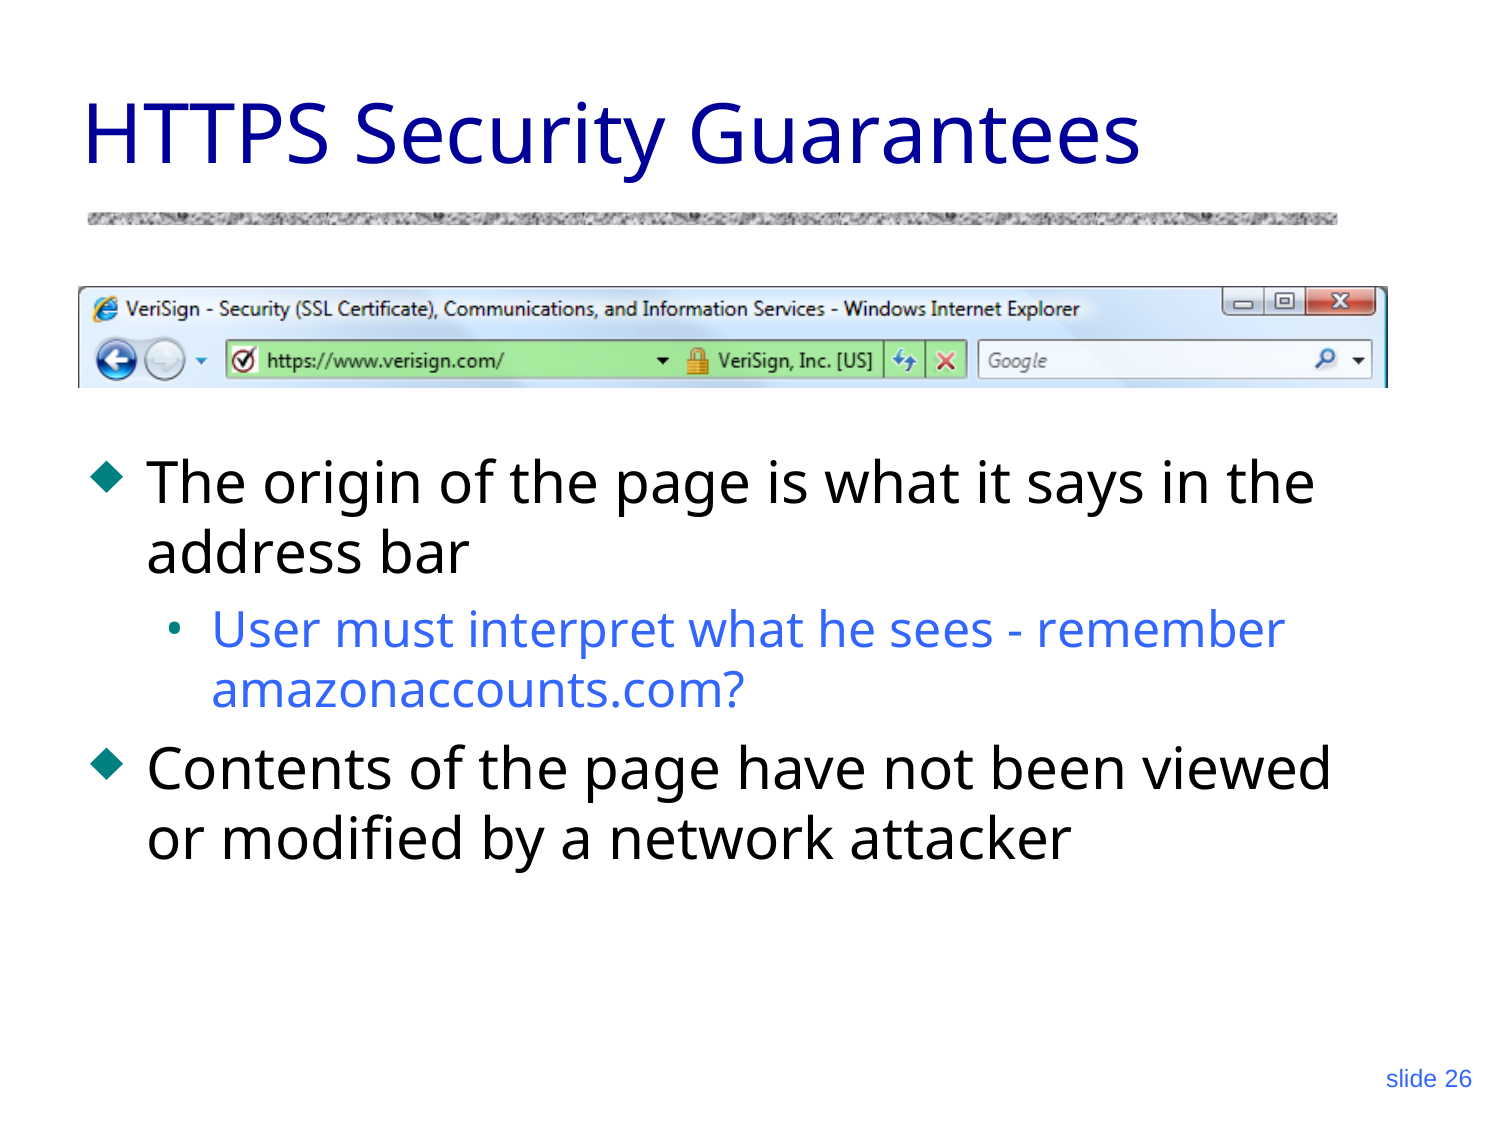

# HTTPS Security Guarantees
The origin of the page is what it says in the address bar
User must interpret what he sees - remember amazonaccounts.com?
Contents of the page have not been viewed or modified by a network attacker
slide